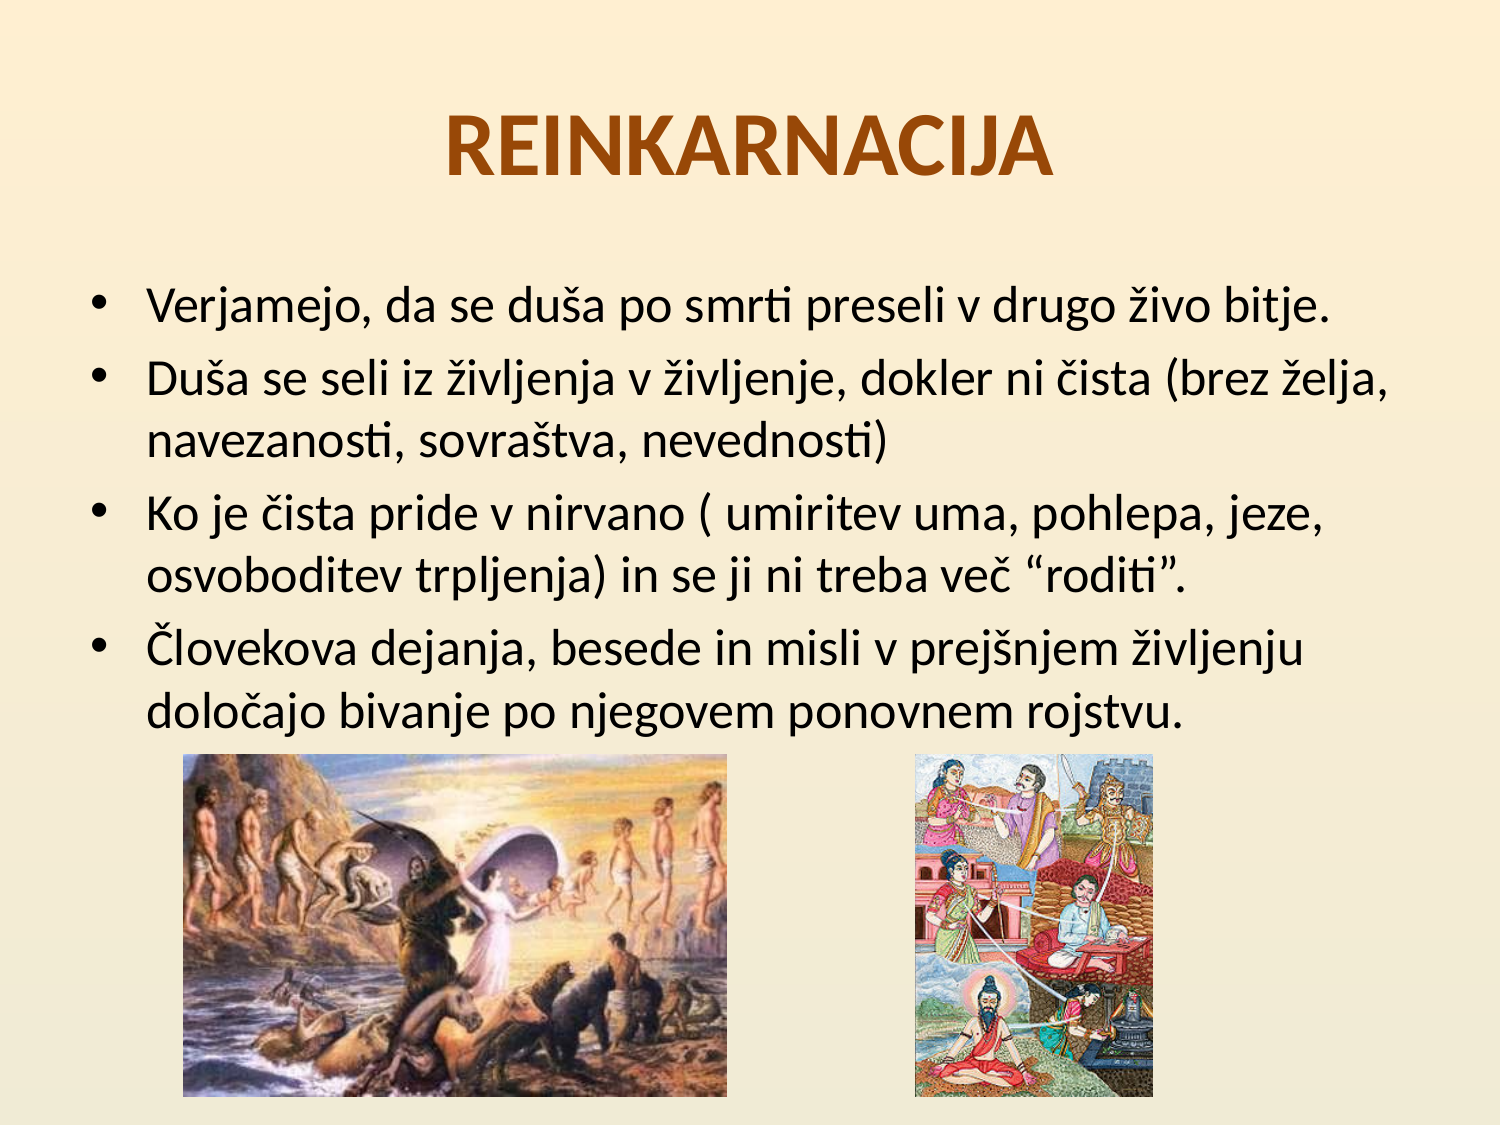

# REINKARNACIJA
Verjamejo, da se duša po smrti preseli v drugo živo bitje.
Duša se seli iz življenja v življenje, dokler ni čista (brez želja, navezanosti, sovraštva, nevednosti)
Ko je čista pride v nirvano ( umiritev uma, pohlepa, jeze, osvoboditev trpljenja) in se ji ni treba več “roditi”.
Človekova dejanja, besede in misli v prejšnjem življenju določajo bivanje po njegovem ponovnem rojstvu.